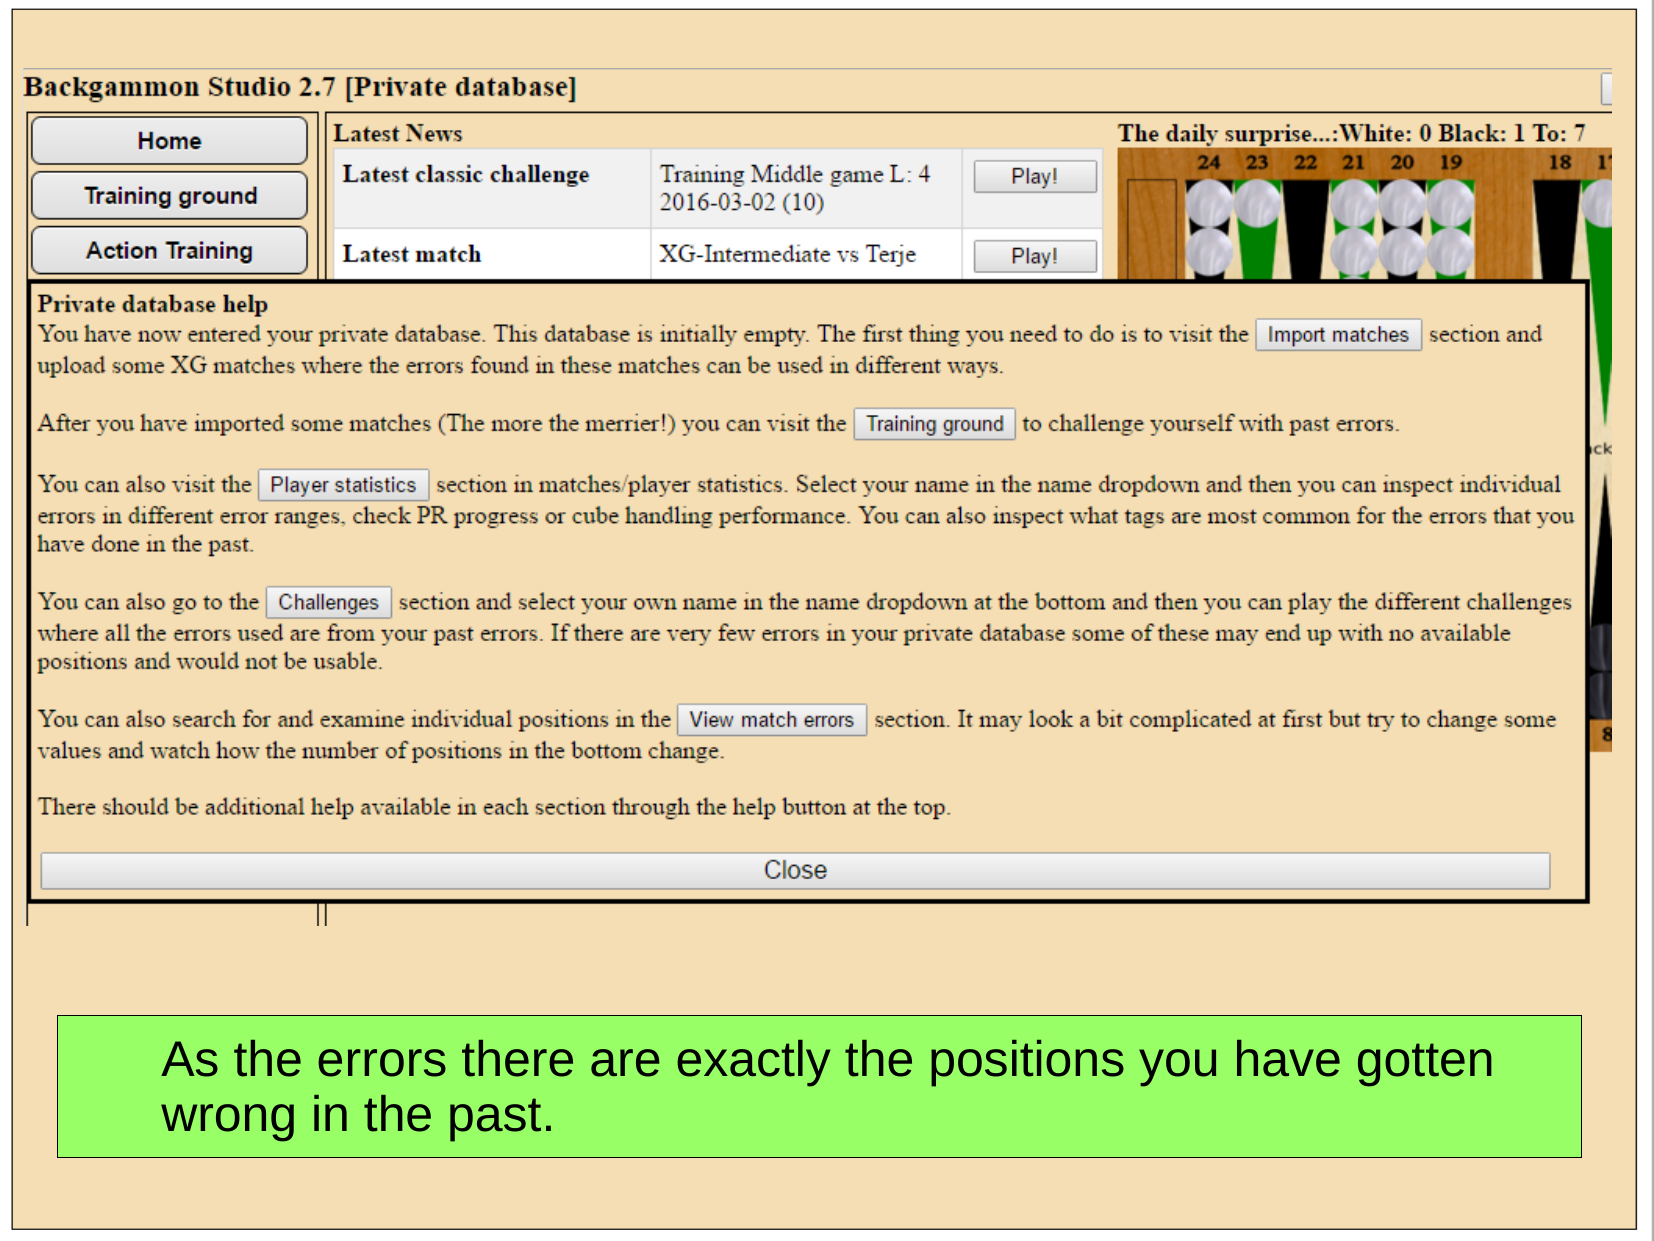

# Backgammon Studio
As the errors there are exactly the positions you have gotten
wrong in the past.